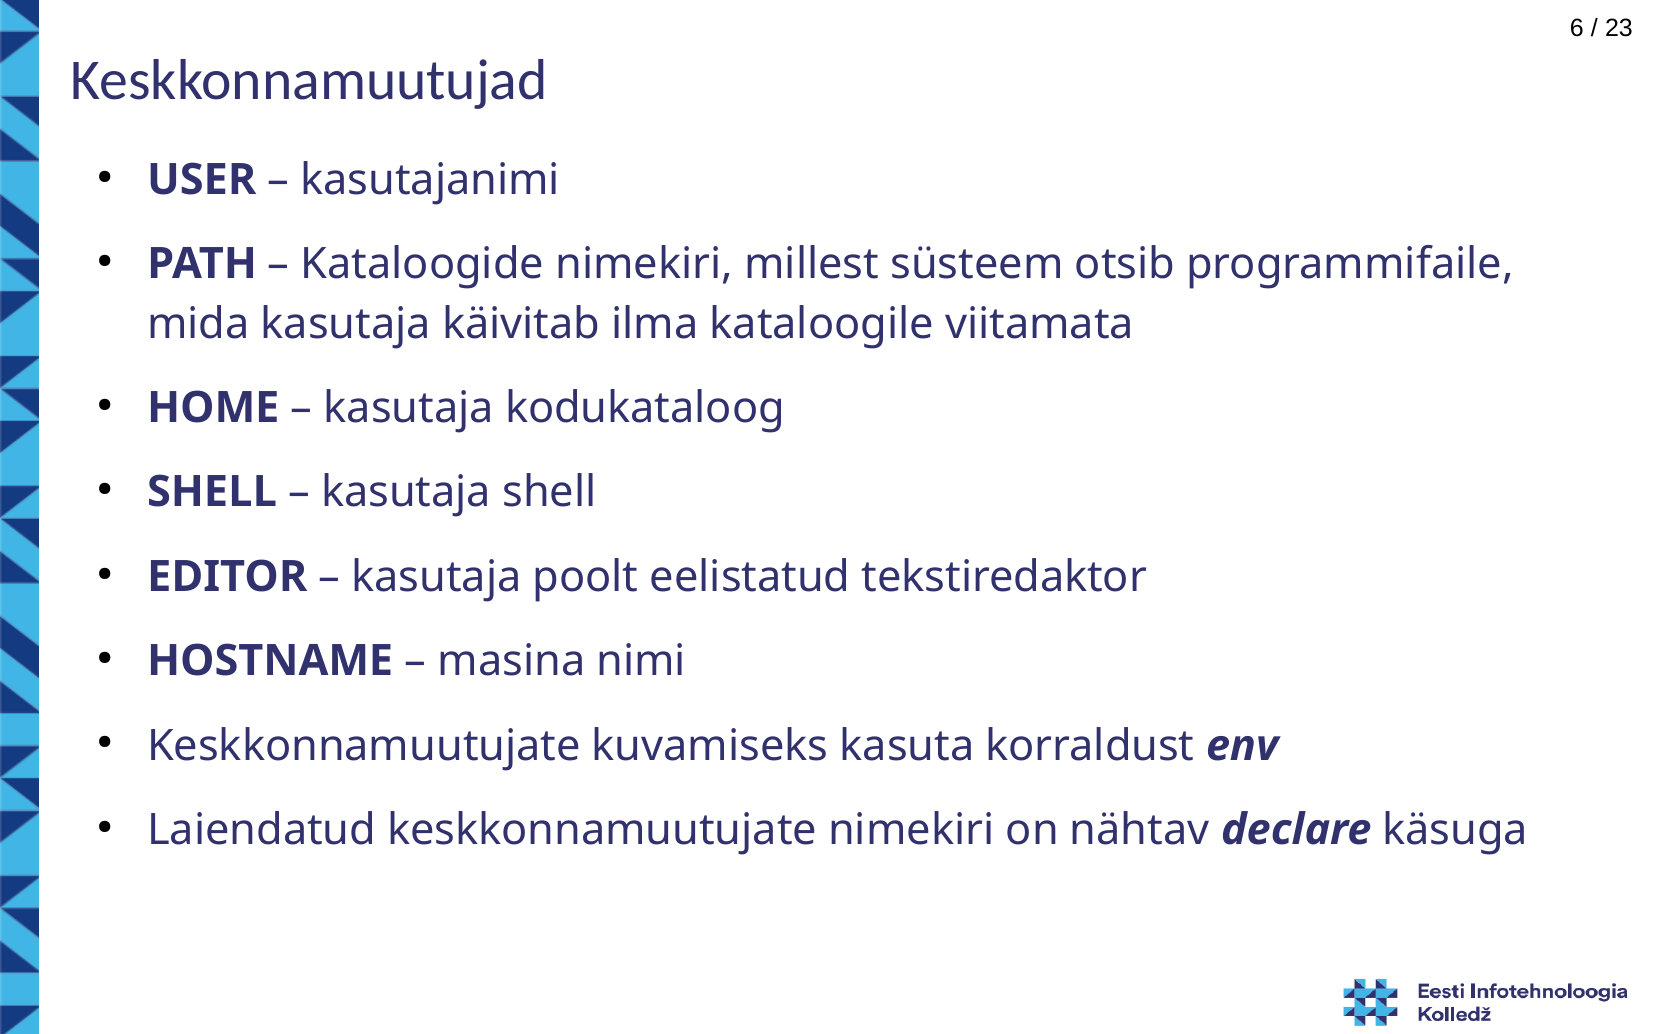

# Keskkonnamuutujad
USER – kasutajanimi
PATH – Kataloogide nimekiri, millest süsteem otsib programmifaile, mida kasutaja käivitab ilma kataloogile viitamata
HOME – kasutaja kodukataloog
SHELL – kasutaja shell
EDITOR – kasutaja poolt eelistatud tekstiredaktor
HOSTNAME – masina nimi
Keskkonnamuutujate kuvamiseks kasuta korraldust env
Laiendatud keskkonnamuutujate nimekiri on nähtav declare käsuga